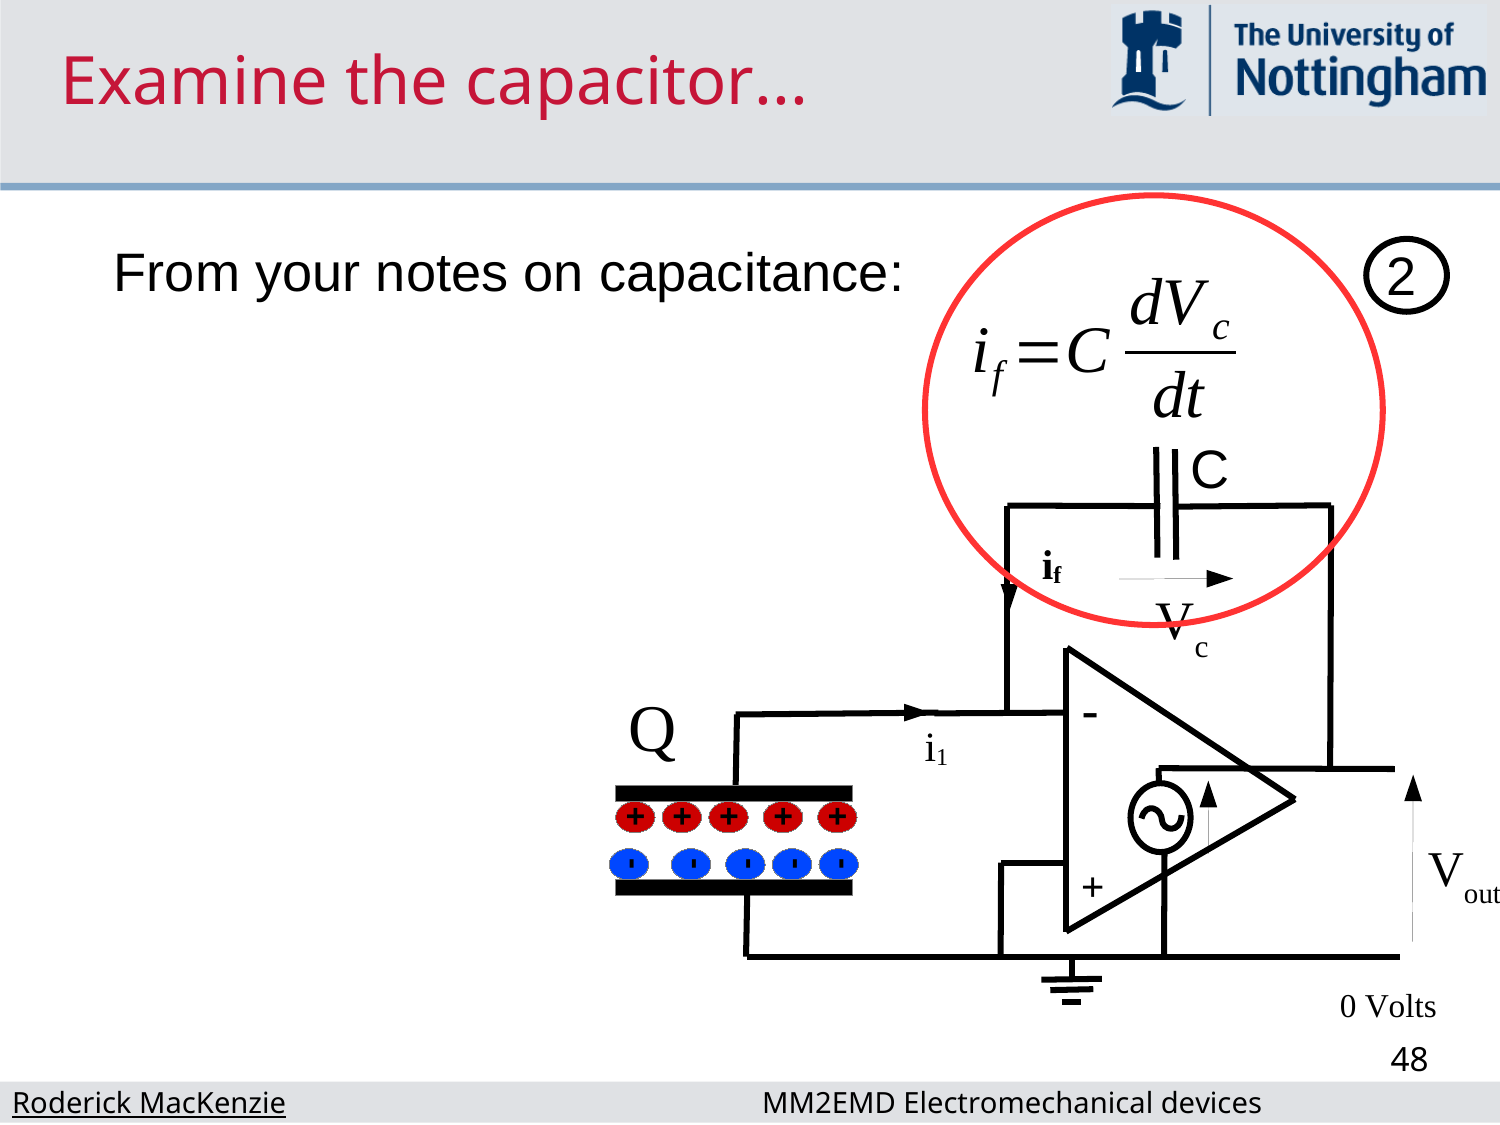

# Examine the capacitor...
From your notes on capacitance:
2
C
if
Vc
-
Q
i1
+
+
+
+
+
-
-
-
-
-
Vout
+
0 Volts